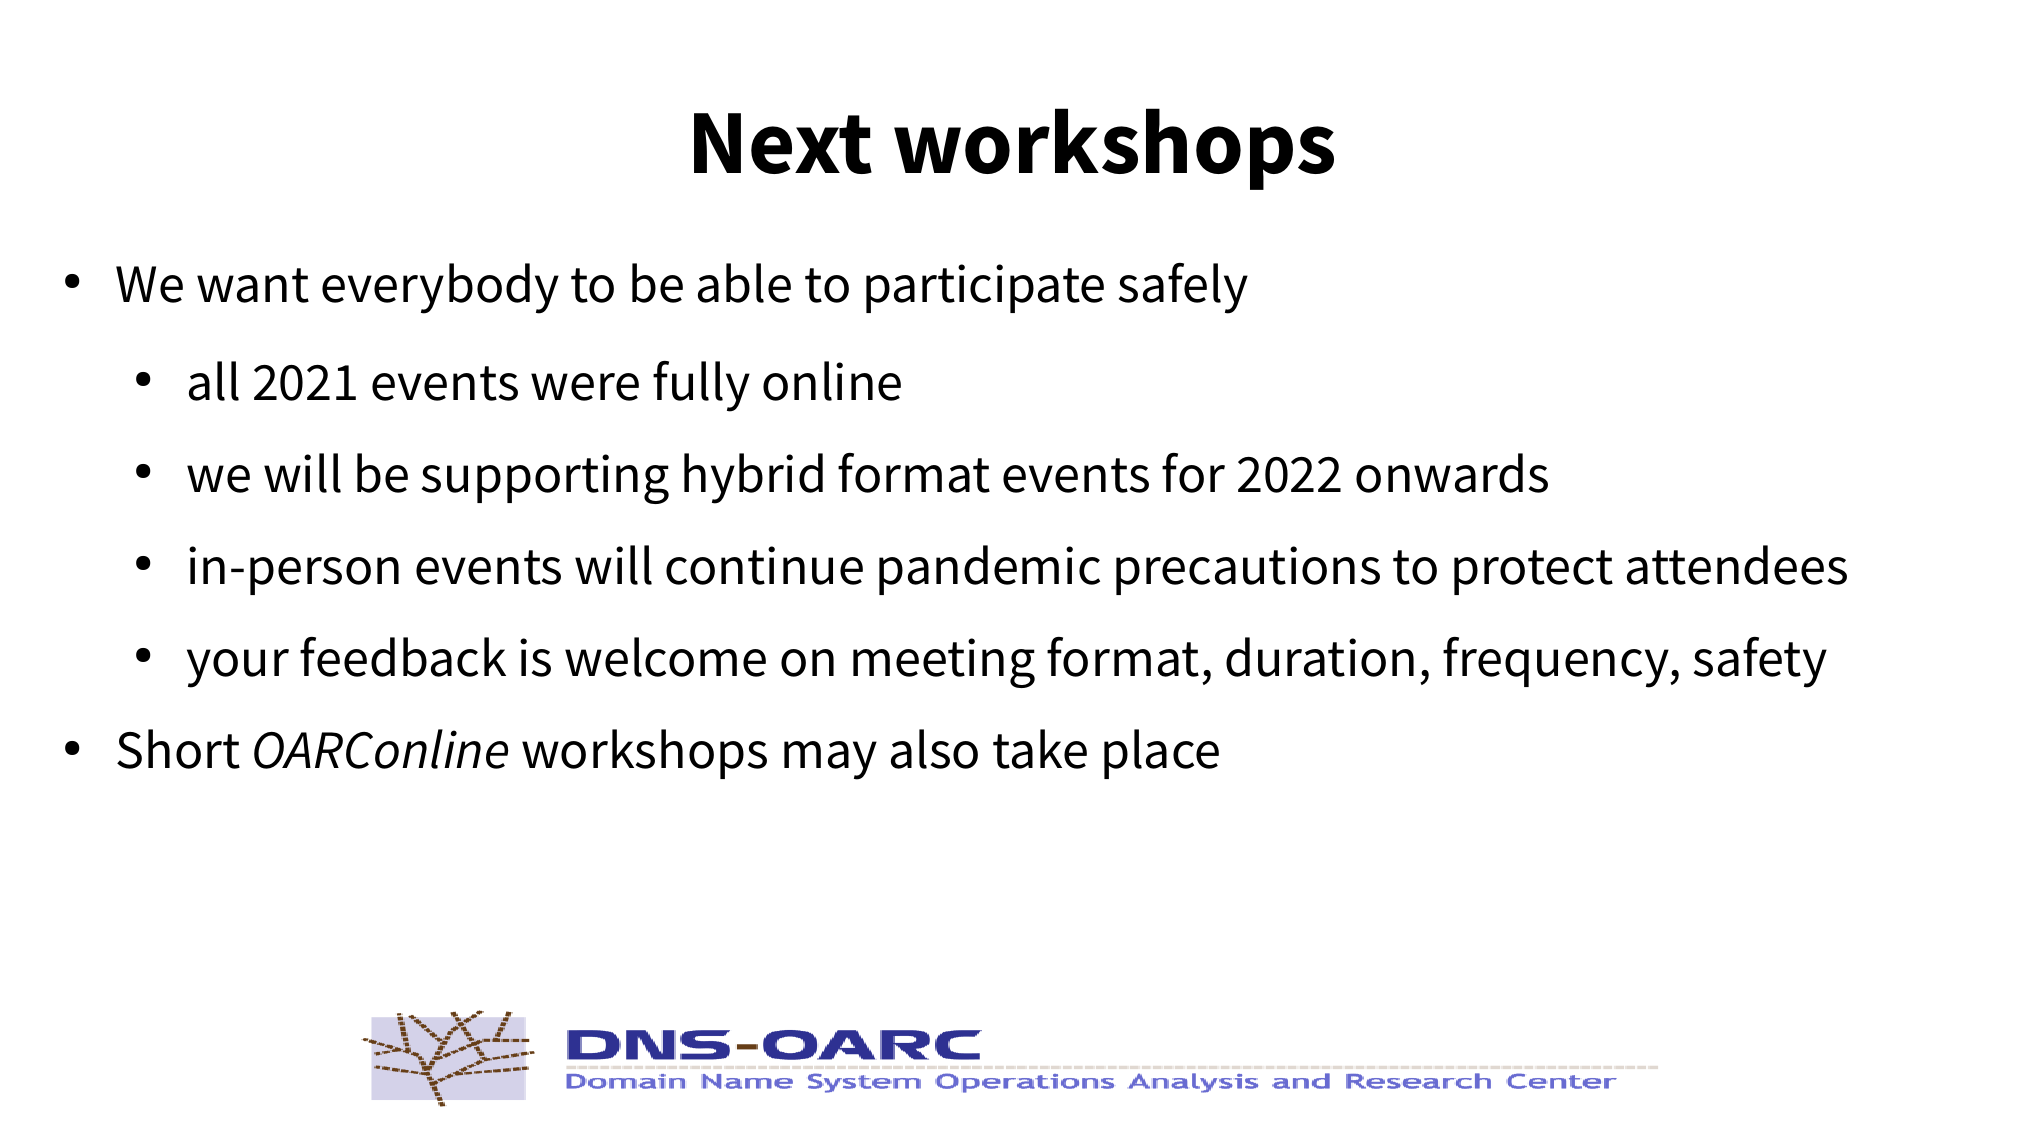

# Next workshops
We want everybody to be able to participate safely
all 2021 events were fully online
we will be supporting hybrid format events for 2022 onwards
in-person events will continue pandemic precautions to protect attendees
your feedback is welcome on meeting format, duration, frequency, safety
Short OARConline workshops may also take place